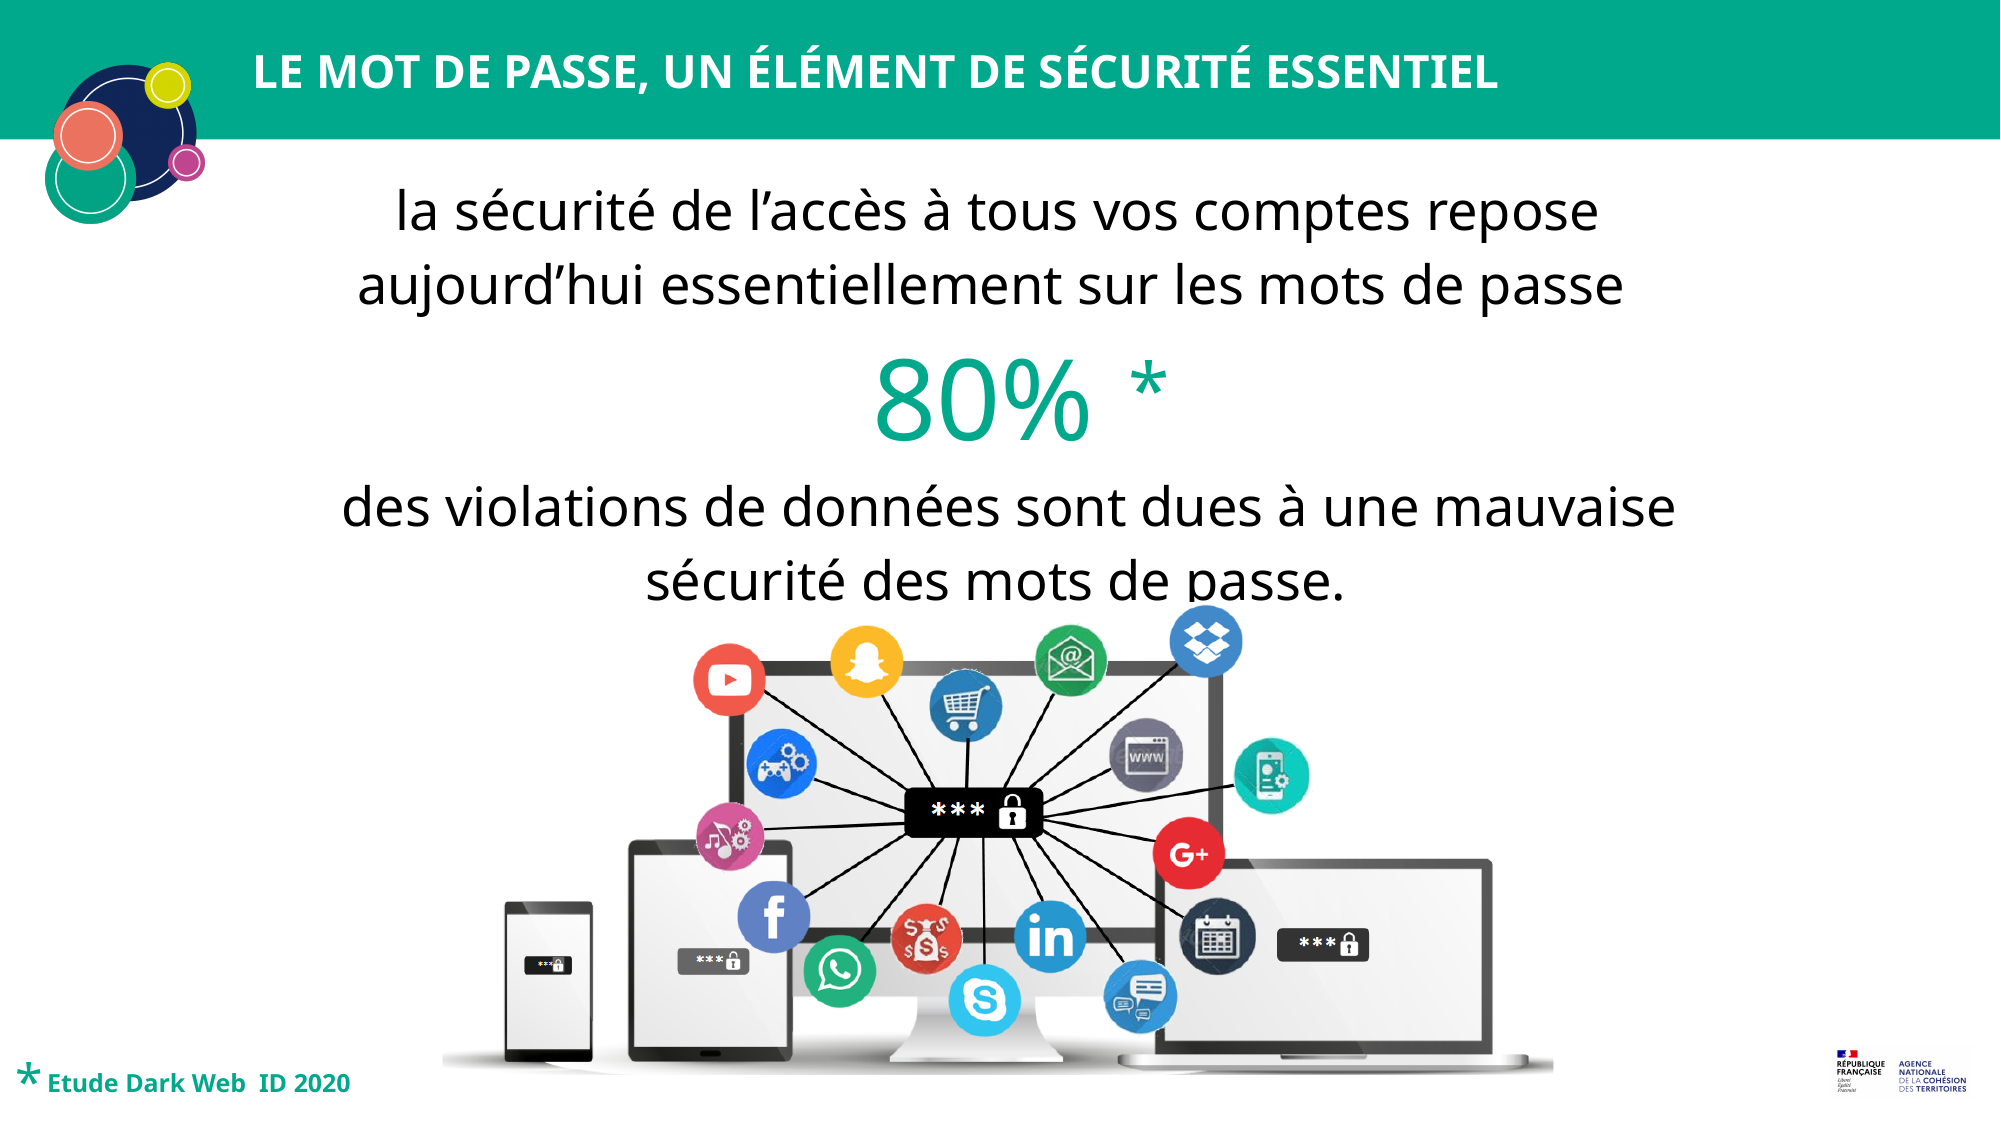

LE MOT DE PASSE, UN ÉLÉMENT DE SÉCURITÉ ESSENTIEL
la sécurité de l’accès à tous vos comptes repose aujourd’hui essentiellement sur les mots de passe
*
80%
des violations de données sont dues à une mauvaise sécurité des mots de passe.
*
Etude Dark Web ID 2020